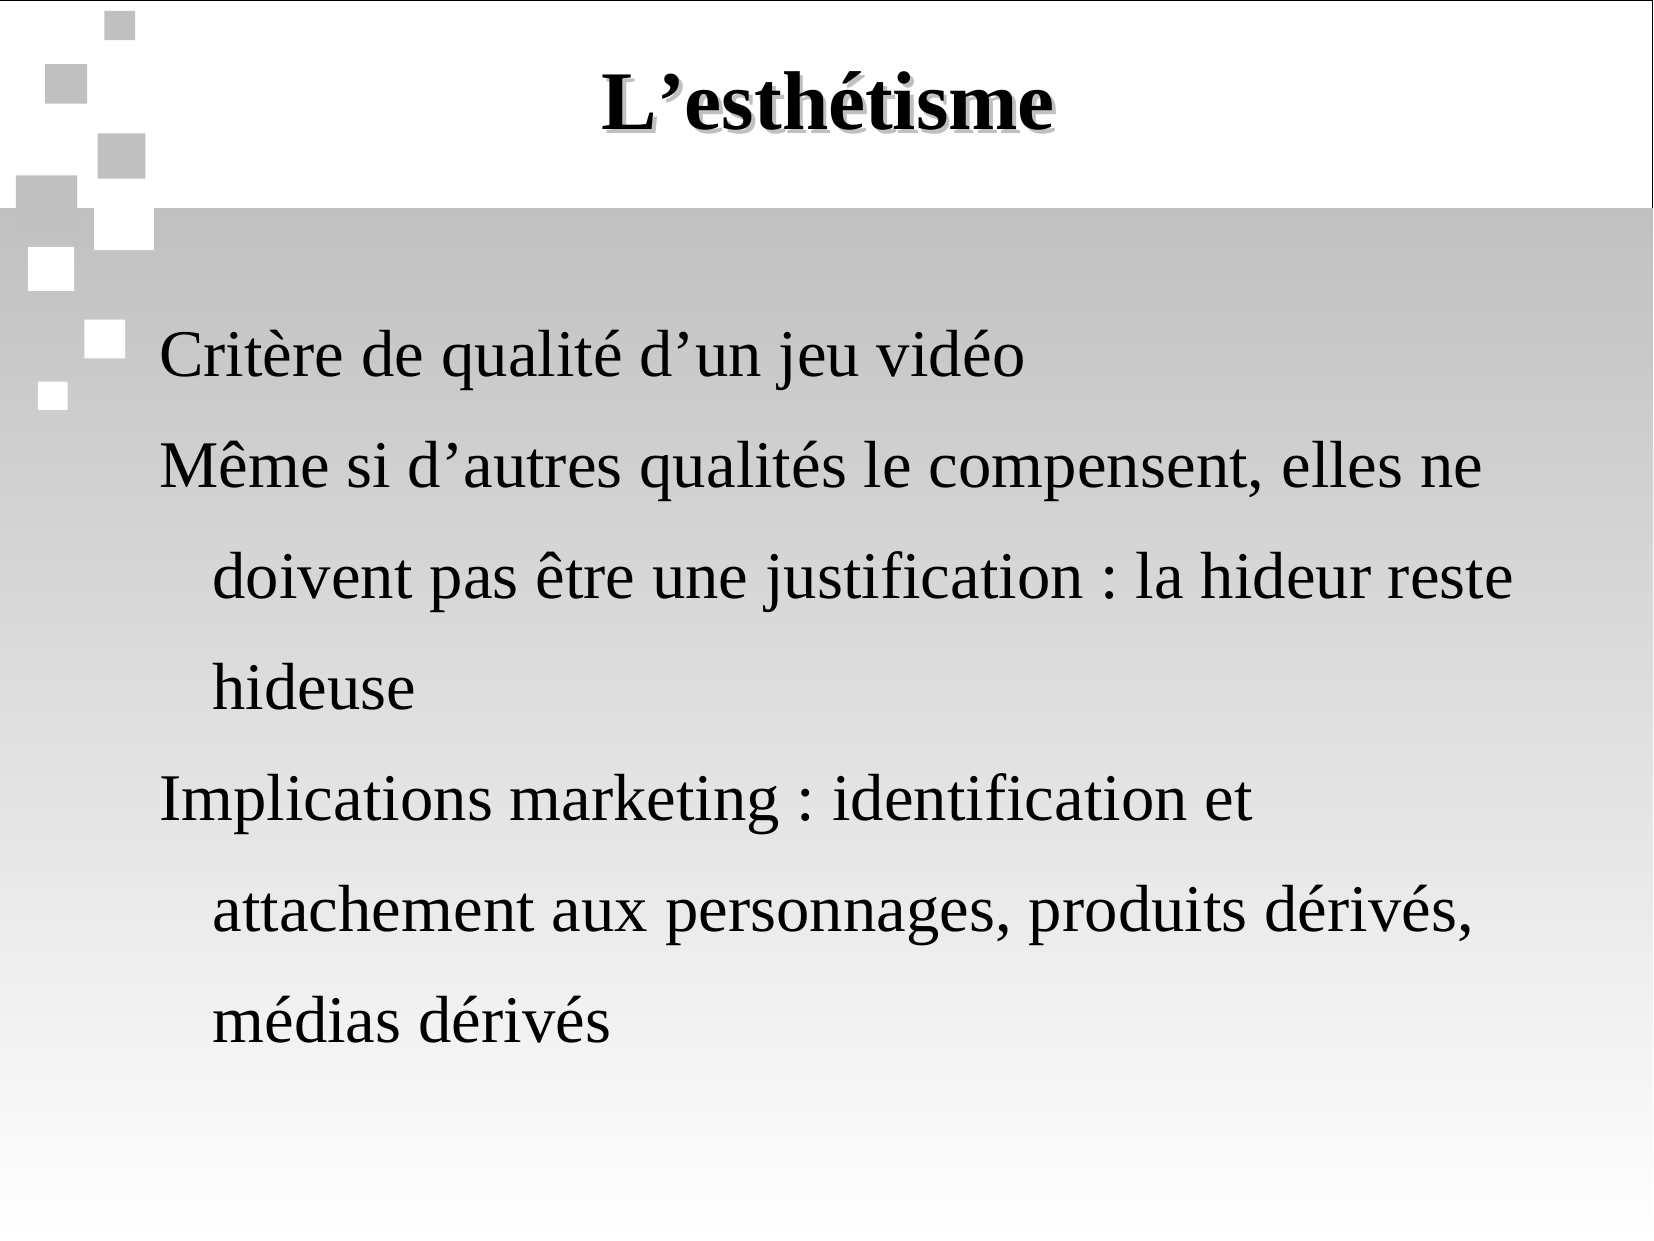

# L’esthétisme
Critère de qualité d’un jeu vidéo
Même si d’autres qualités le compensent, elles ne doivent pas être une justification : la hideur reste hideuse
Implications marketing : identification et attachement aux personnages, produits dérivés, médias dérivés